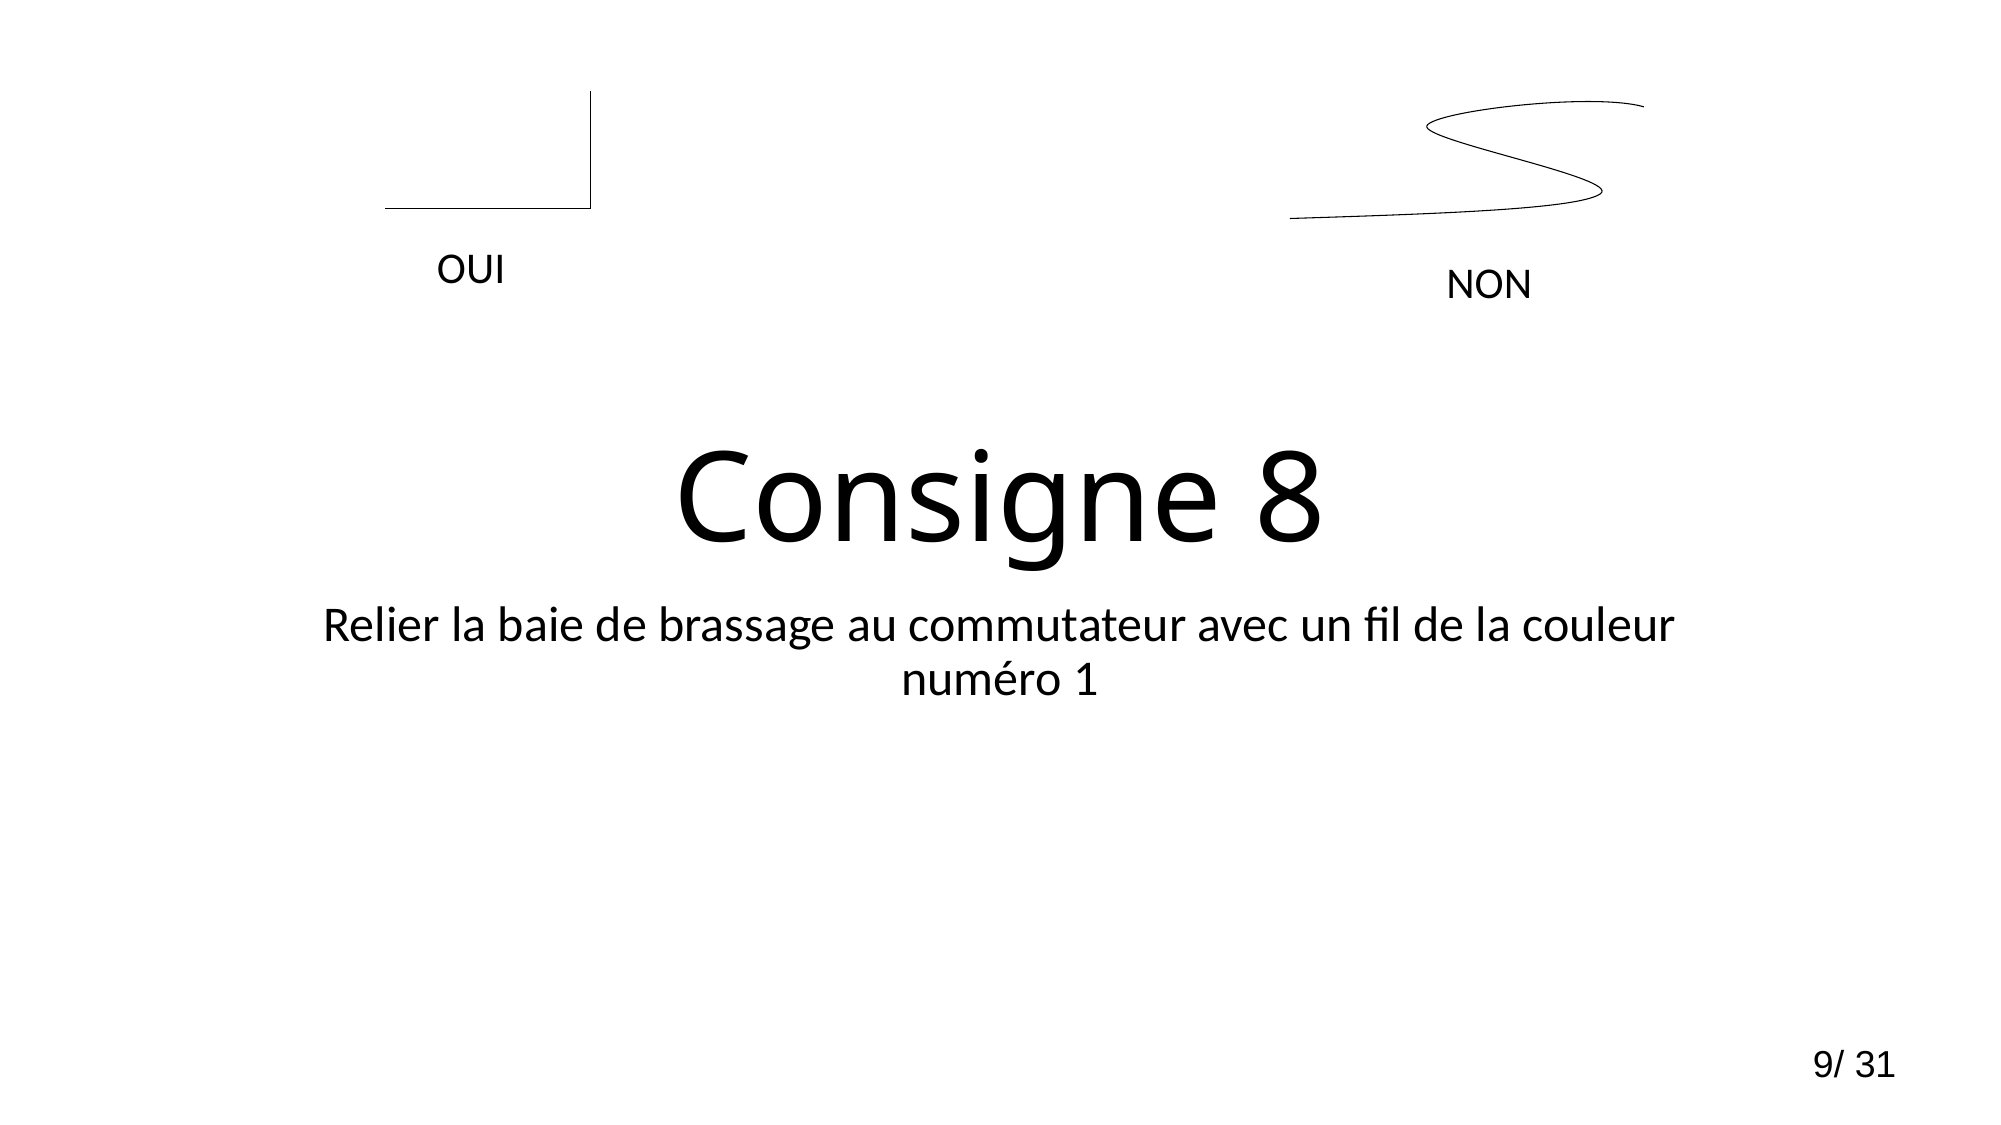

# Consigne 8
OUI
NON
Relier la baie de brassage au commutateur avec un fil de la couleur numéro 1